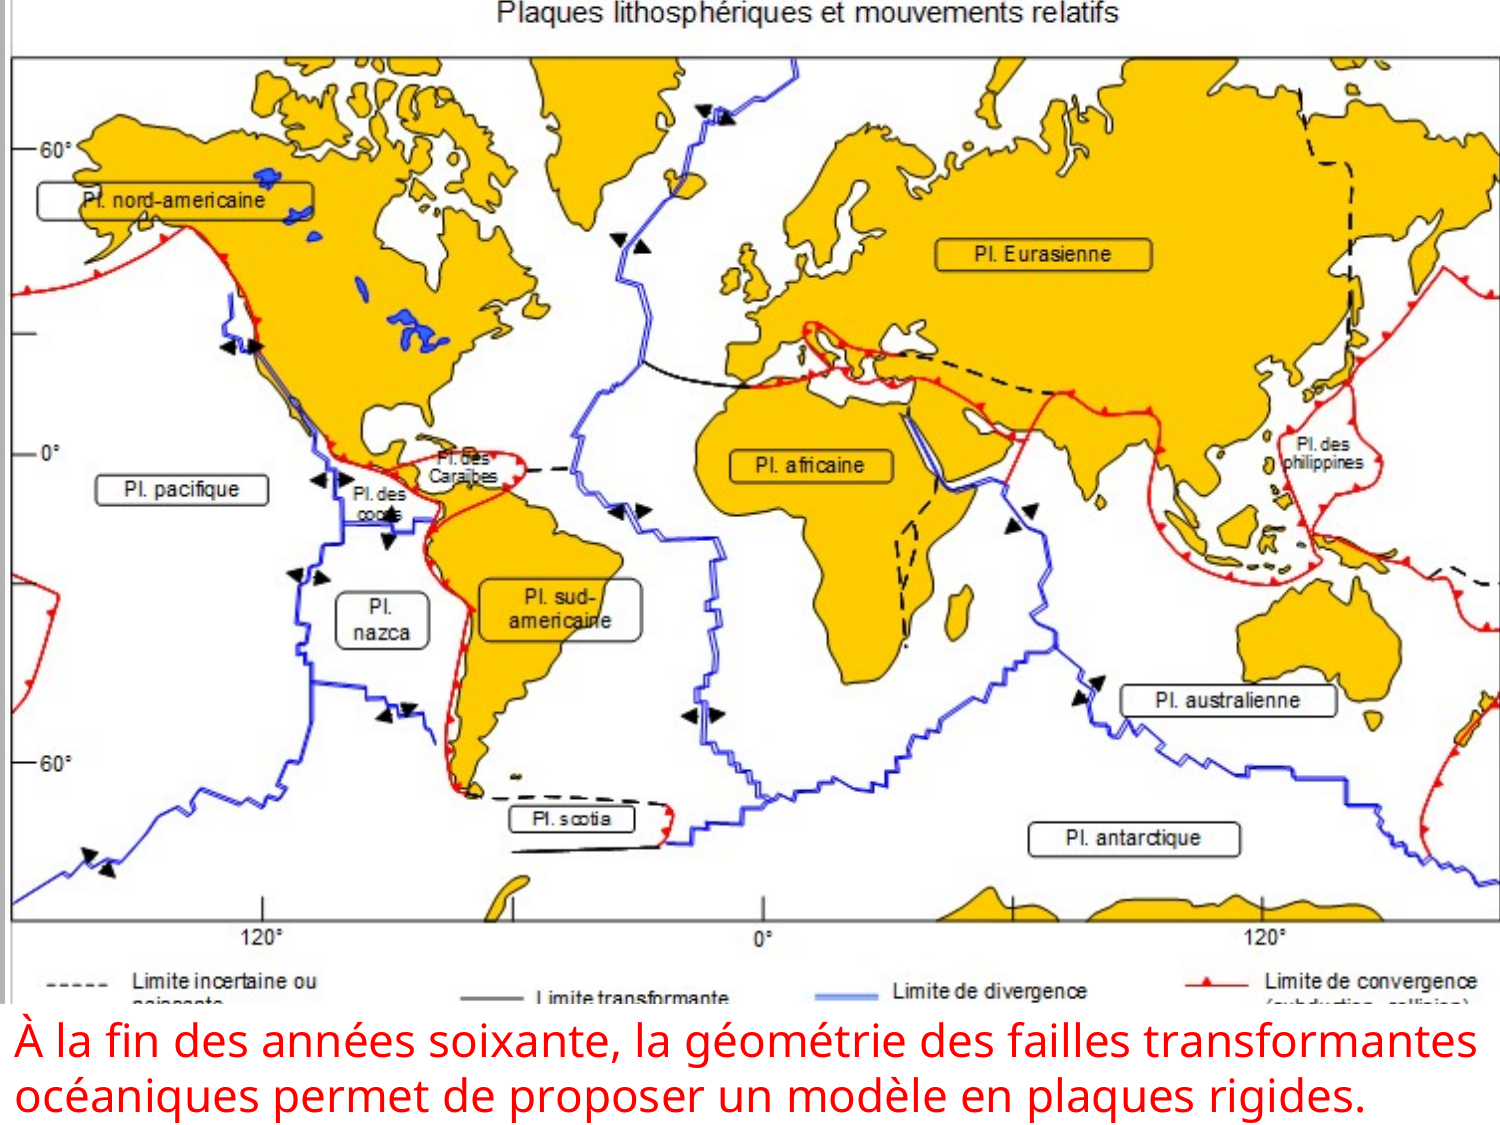

À la fin des années soixante, la géométrie des failles transformantes océaniques permet de proposer un modèle en plaques rigides.